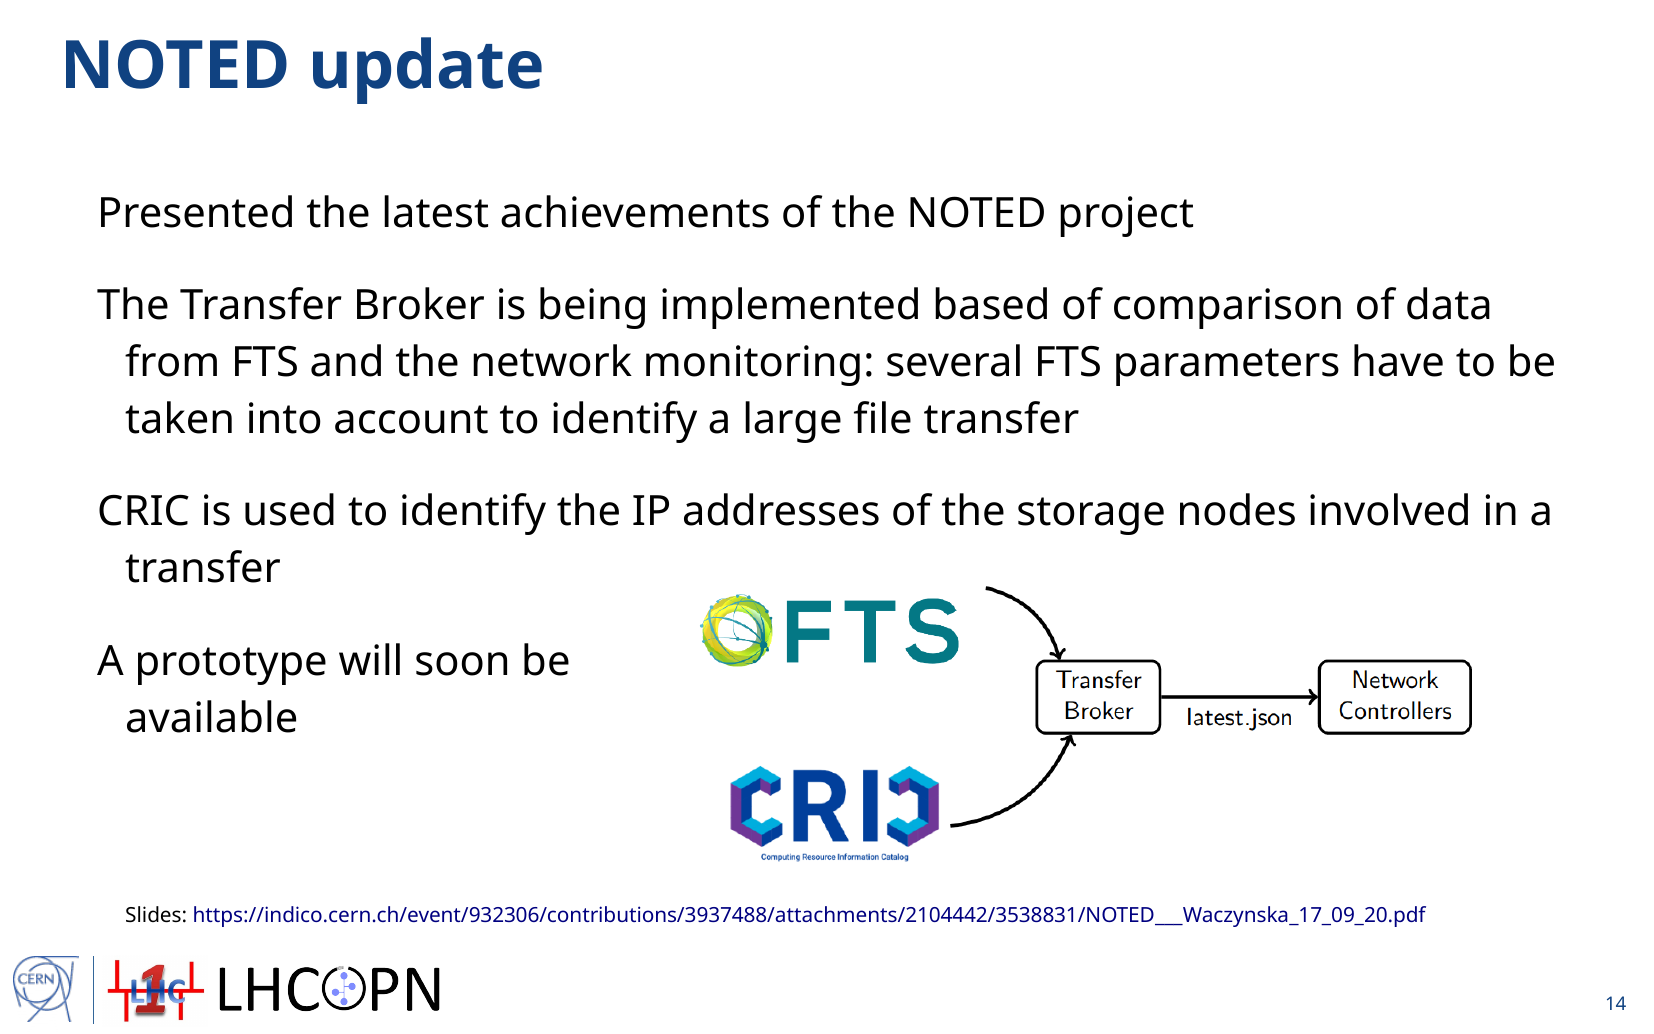

# NOTED update
Presented the latest achievements of the NOTED project
The Transfer Broker is being implemented based of comparison of data from FTS and the network monitoring: several FTS parameters have to be taken into account to identify a large file transfer
CRIC is used to identify the IP addresses of the storage nodes involved in a transfer
A prototype will soon be
available
Slides: https://indico.cern.ch/event/932306/contributions/3937488/attachments/2104442/3538831/NOTED___Waczynska_17_09_20.pdf